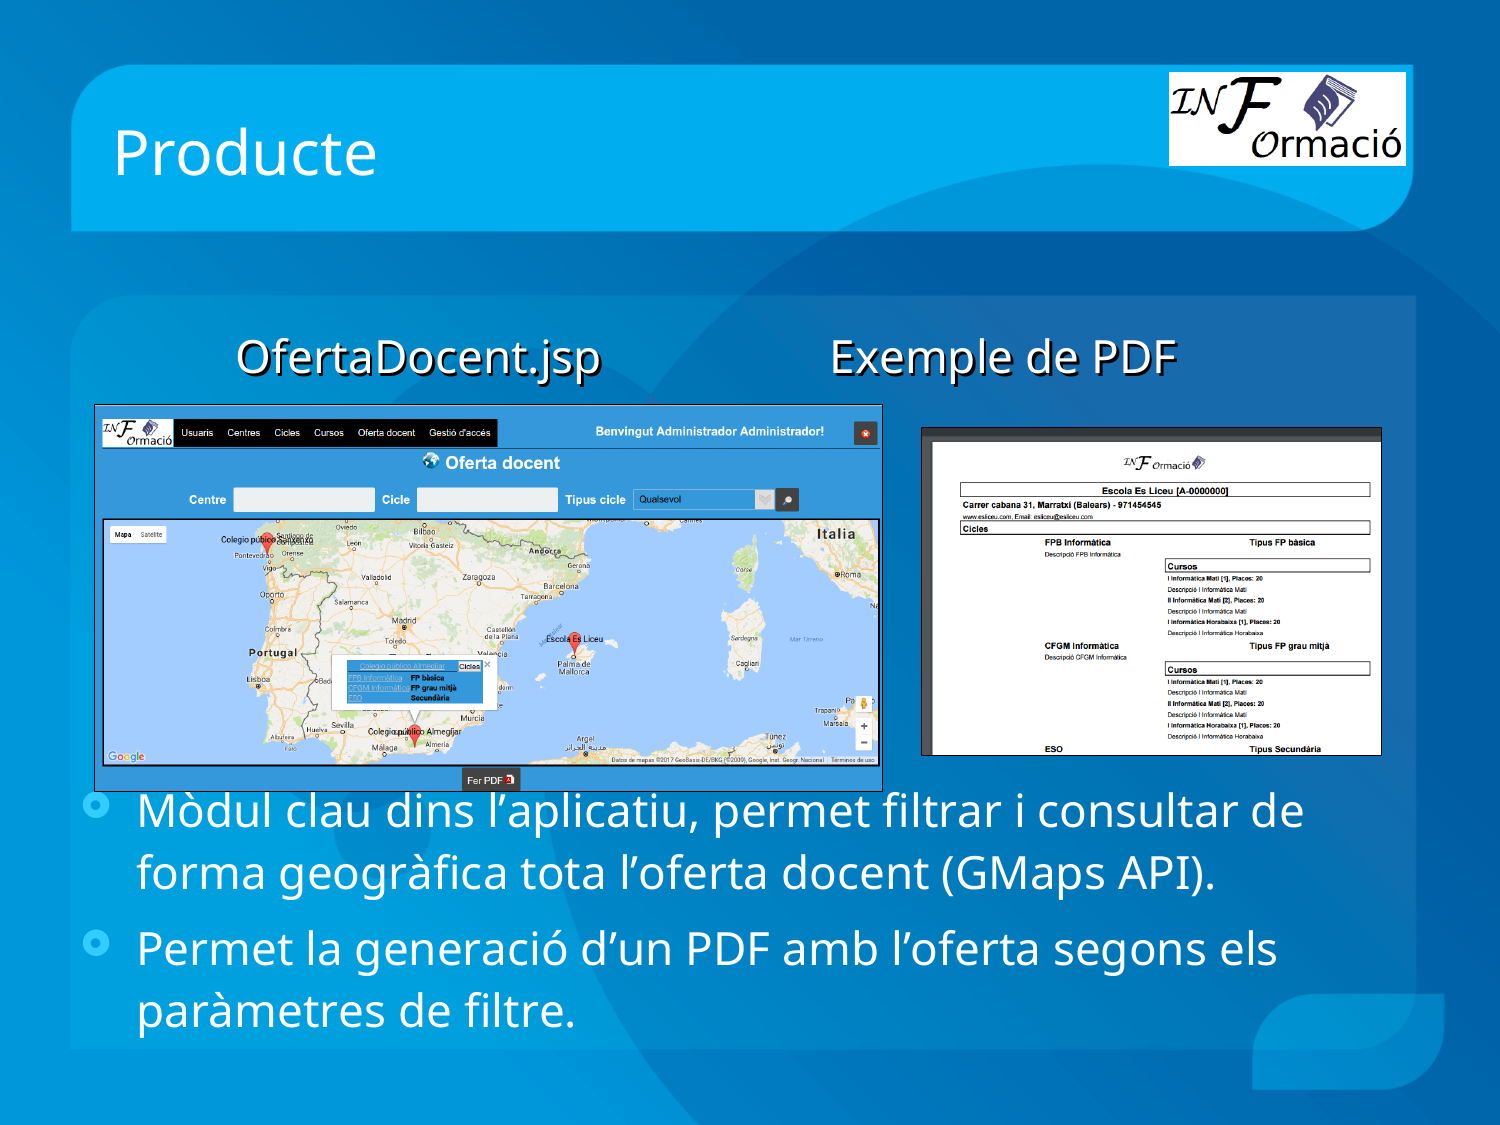

# Producte
 OfertaDocent.jsp Exemple de PDF
Mòdul clau dins l’aplicatiu, permet filtrar i consultar de forma geogràfica tota l’oferta docent (GMaps API).
Permet la generació d’un PDF amb l’oferta segons els paràmetres de filtre.